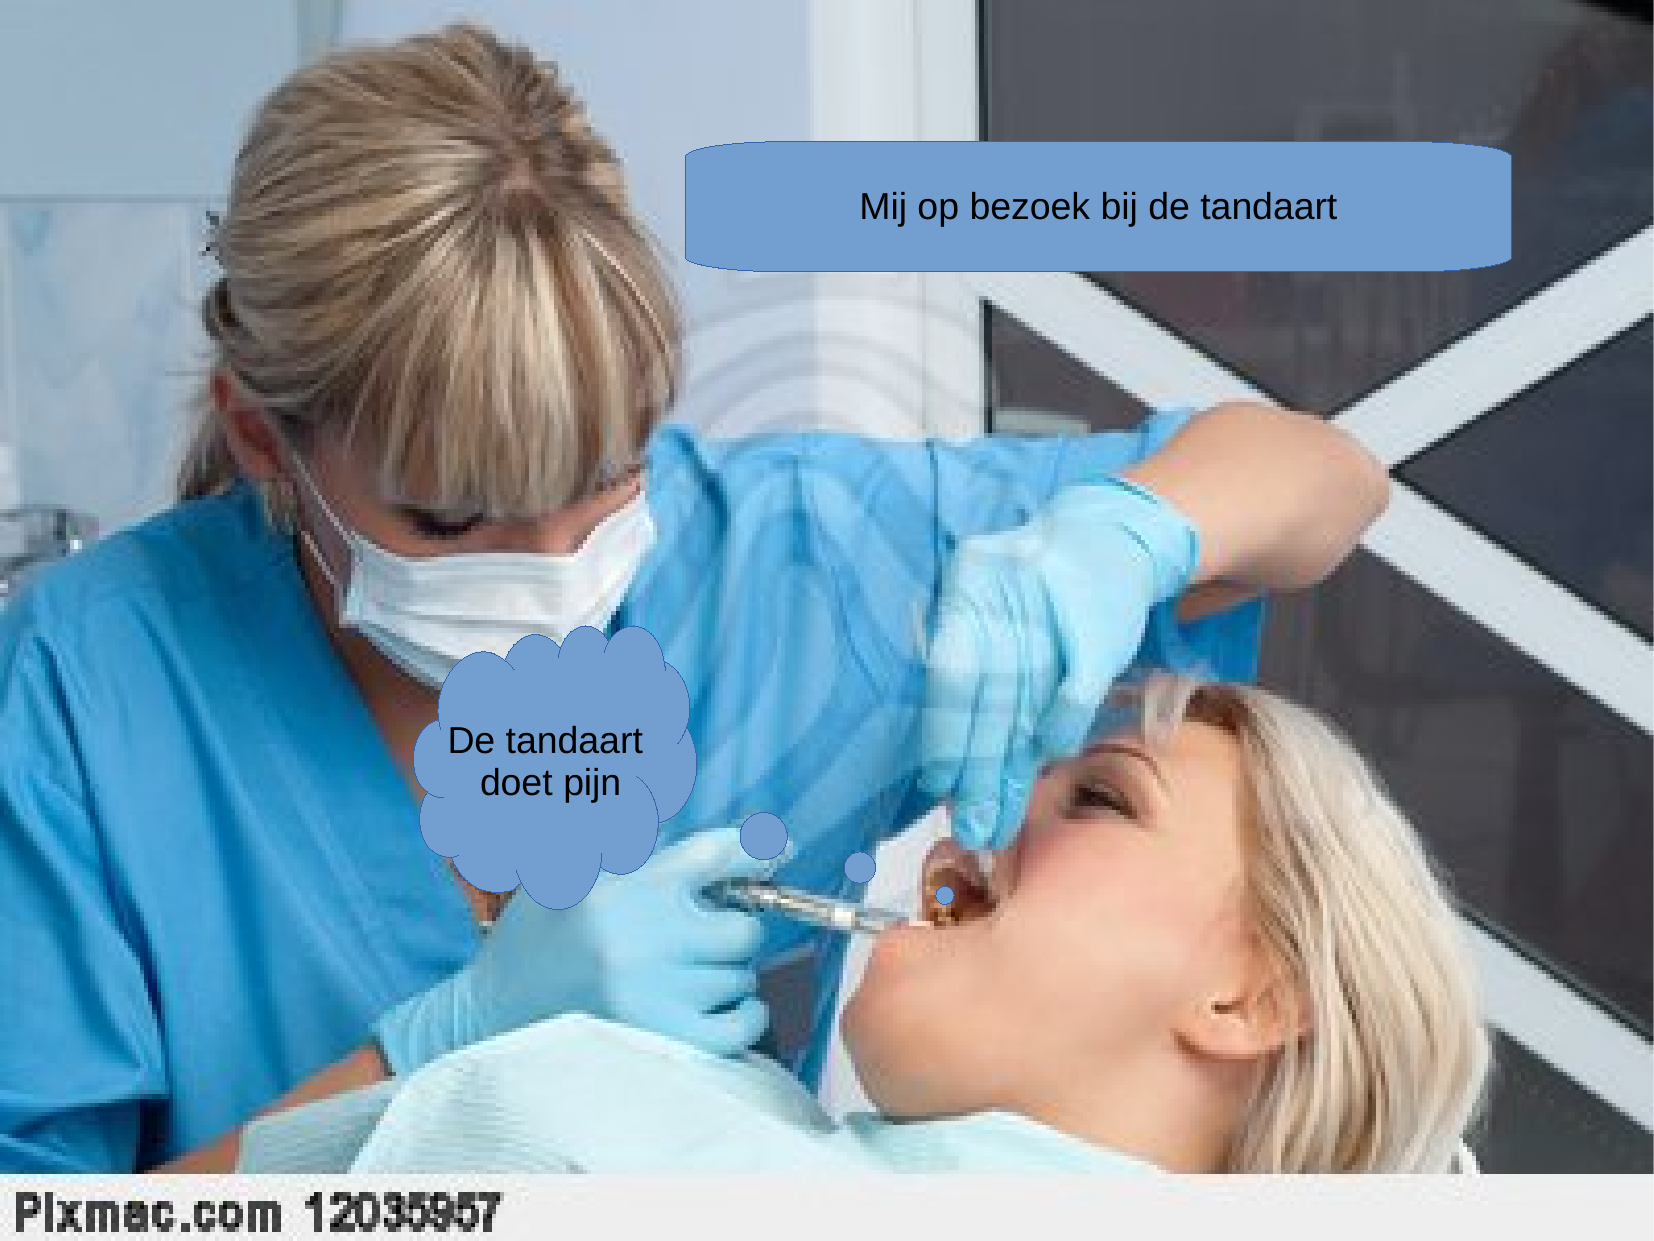

Mij op bezoek bij de tandaart
De tandaart
 doet pijn